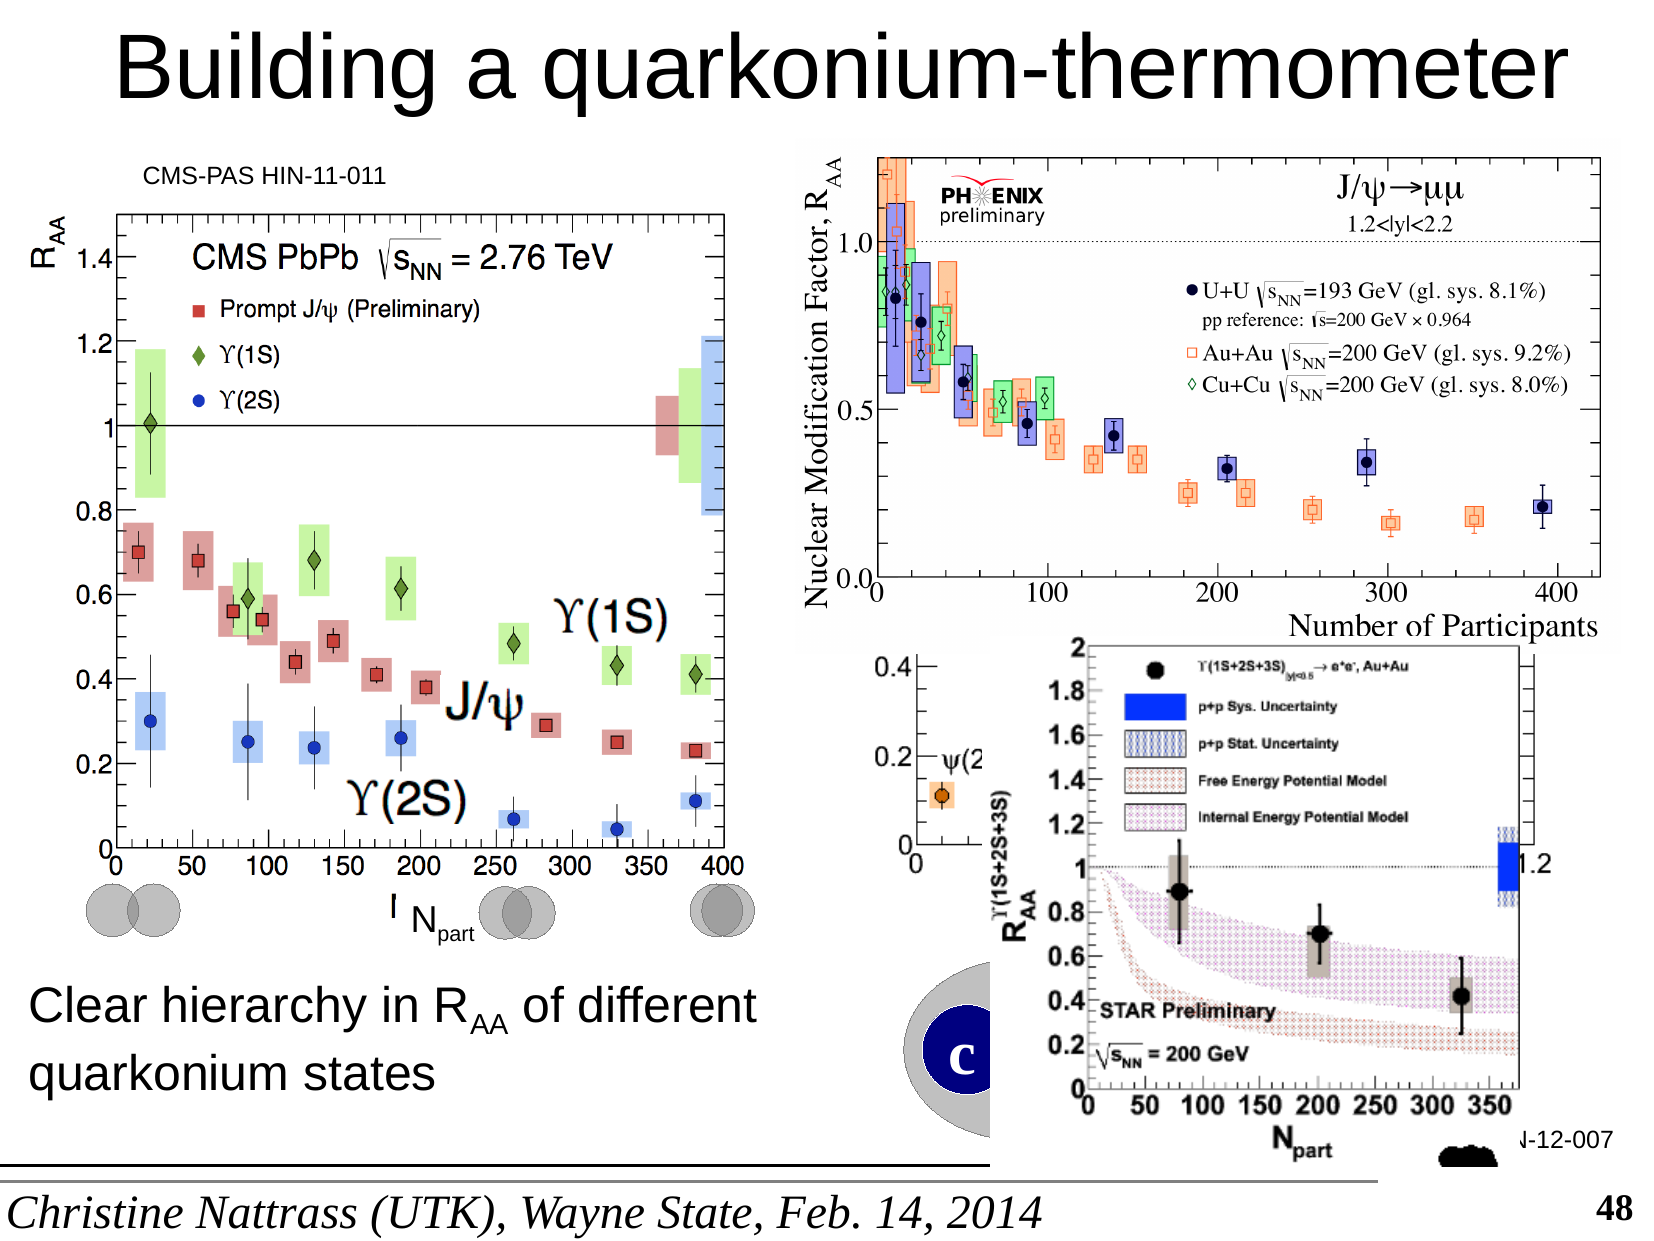

# Building a quarkonium-thermometer
Note: 6.5<pT<30 GeV for J/ and (2s)
Expected in terms of binding energy
CMS-PAS HIN-12-014, HIN-12-007
CMS-PAS HIN-11-011
Npart
c
c
b
b
Clear hierarchy in RAA of different quarkonium states